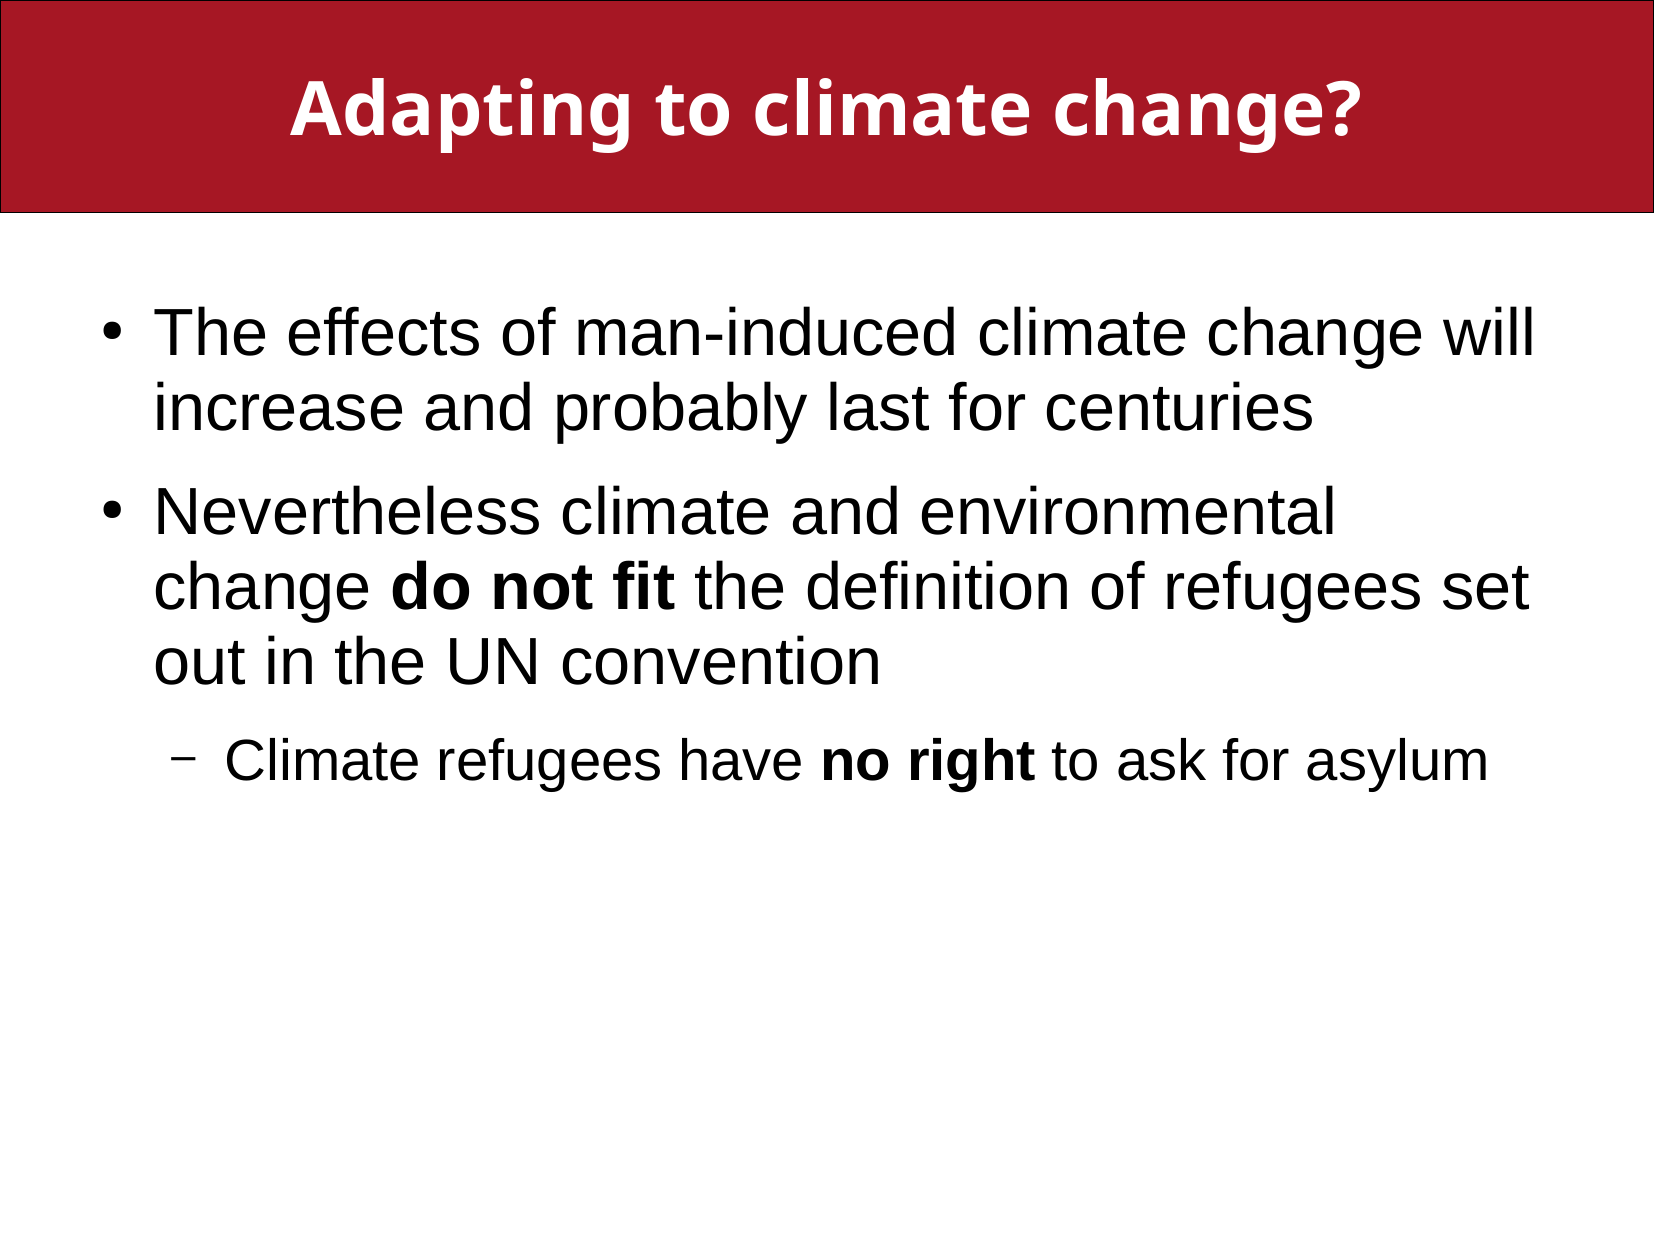

# Adapting to climate change?
The effects of man-induced climate change will increase and probably last for centuries
Nevertheless climate and environmental change do not fit the definition of refugees set out in the UN convention
Climate refugees have no right to ask for asylum